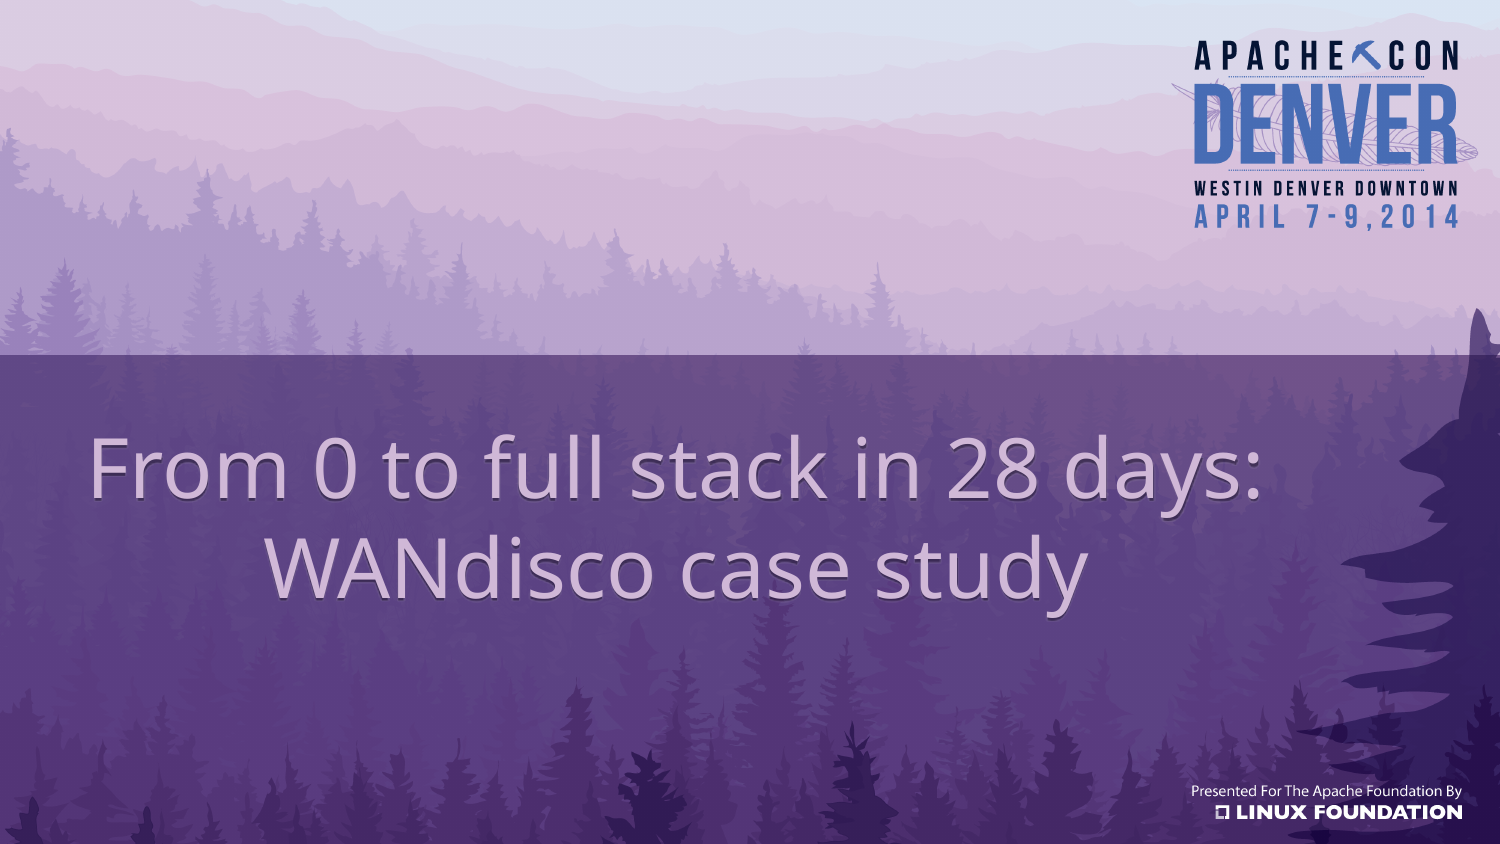

# From 0 to full stack in 28 days: WANdisco case study